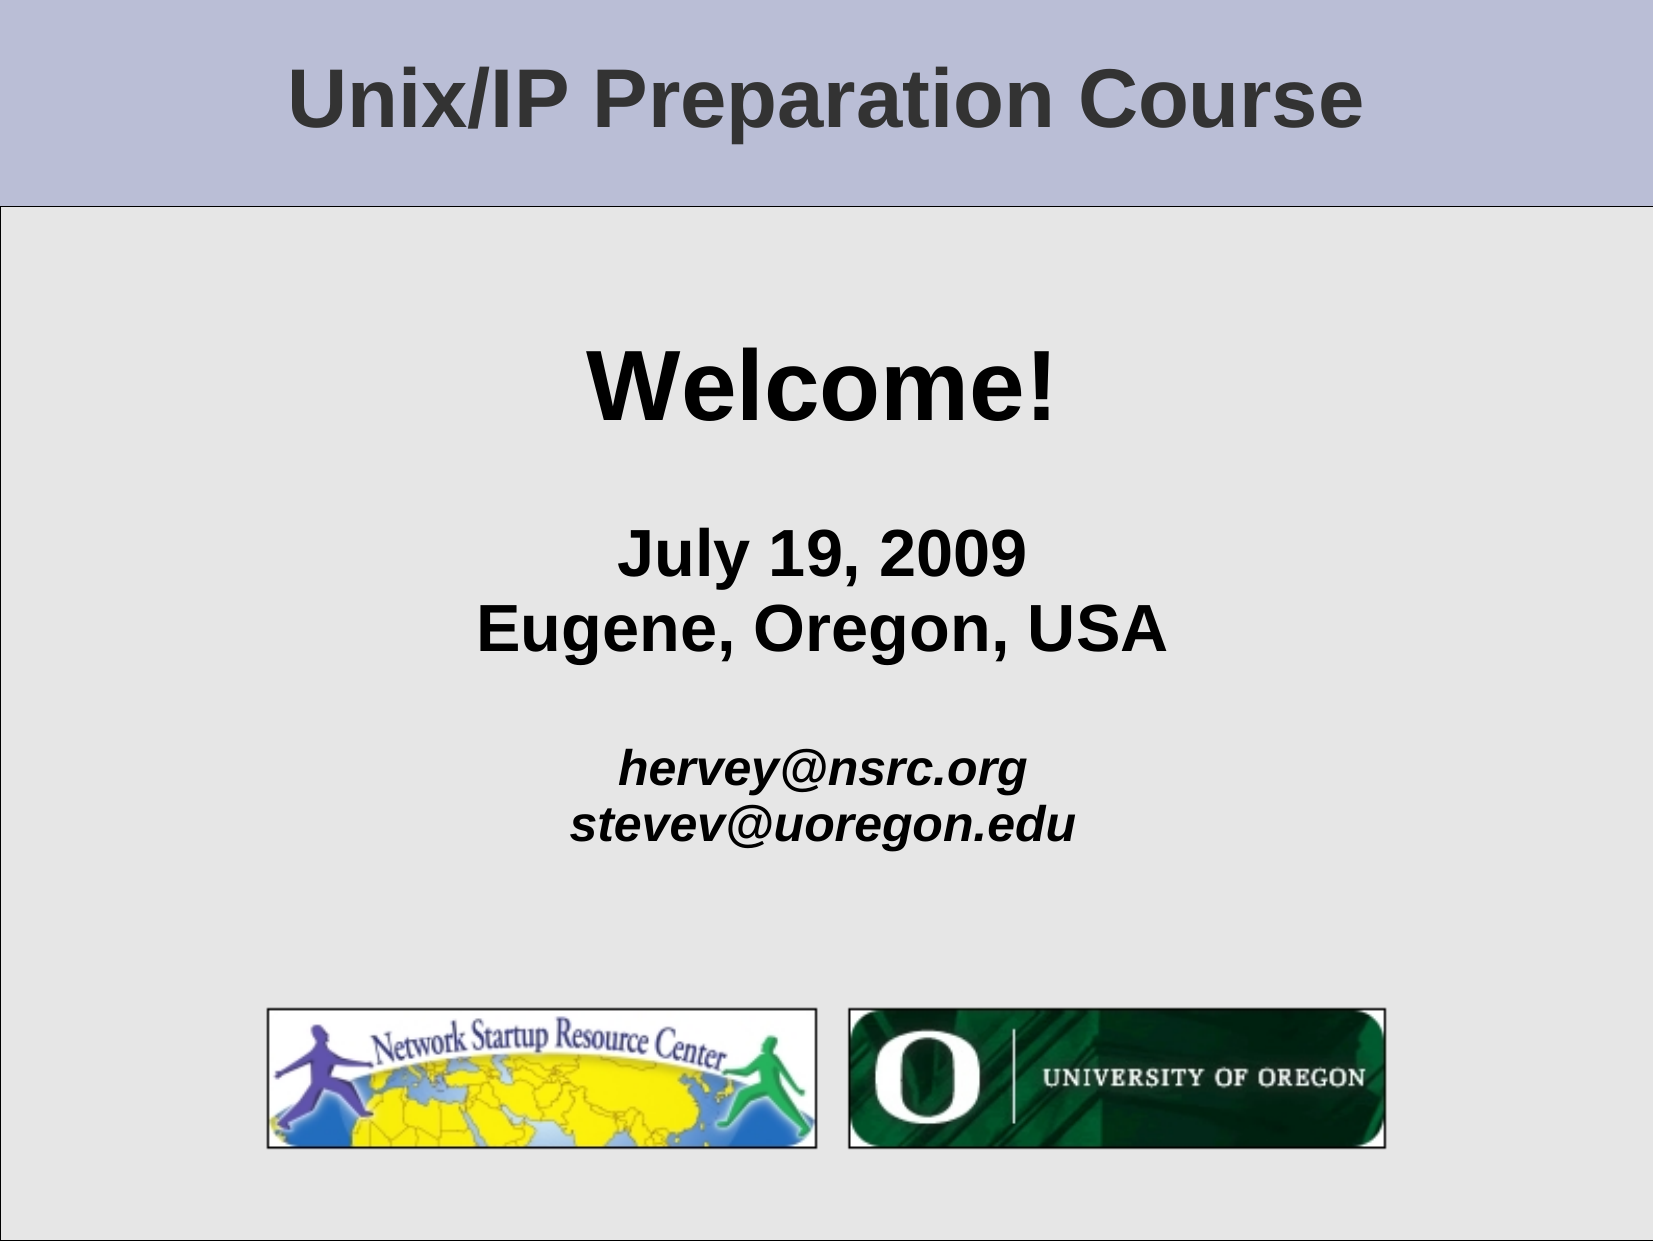

# Unix/IP Preparation Course
Welcome!
July 19, 2009
Eugene, Oregon, USA
hervey@nsrc.org
stevev@uoregon.edu